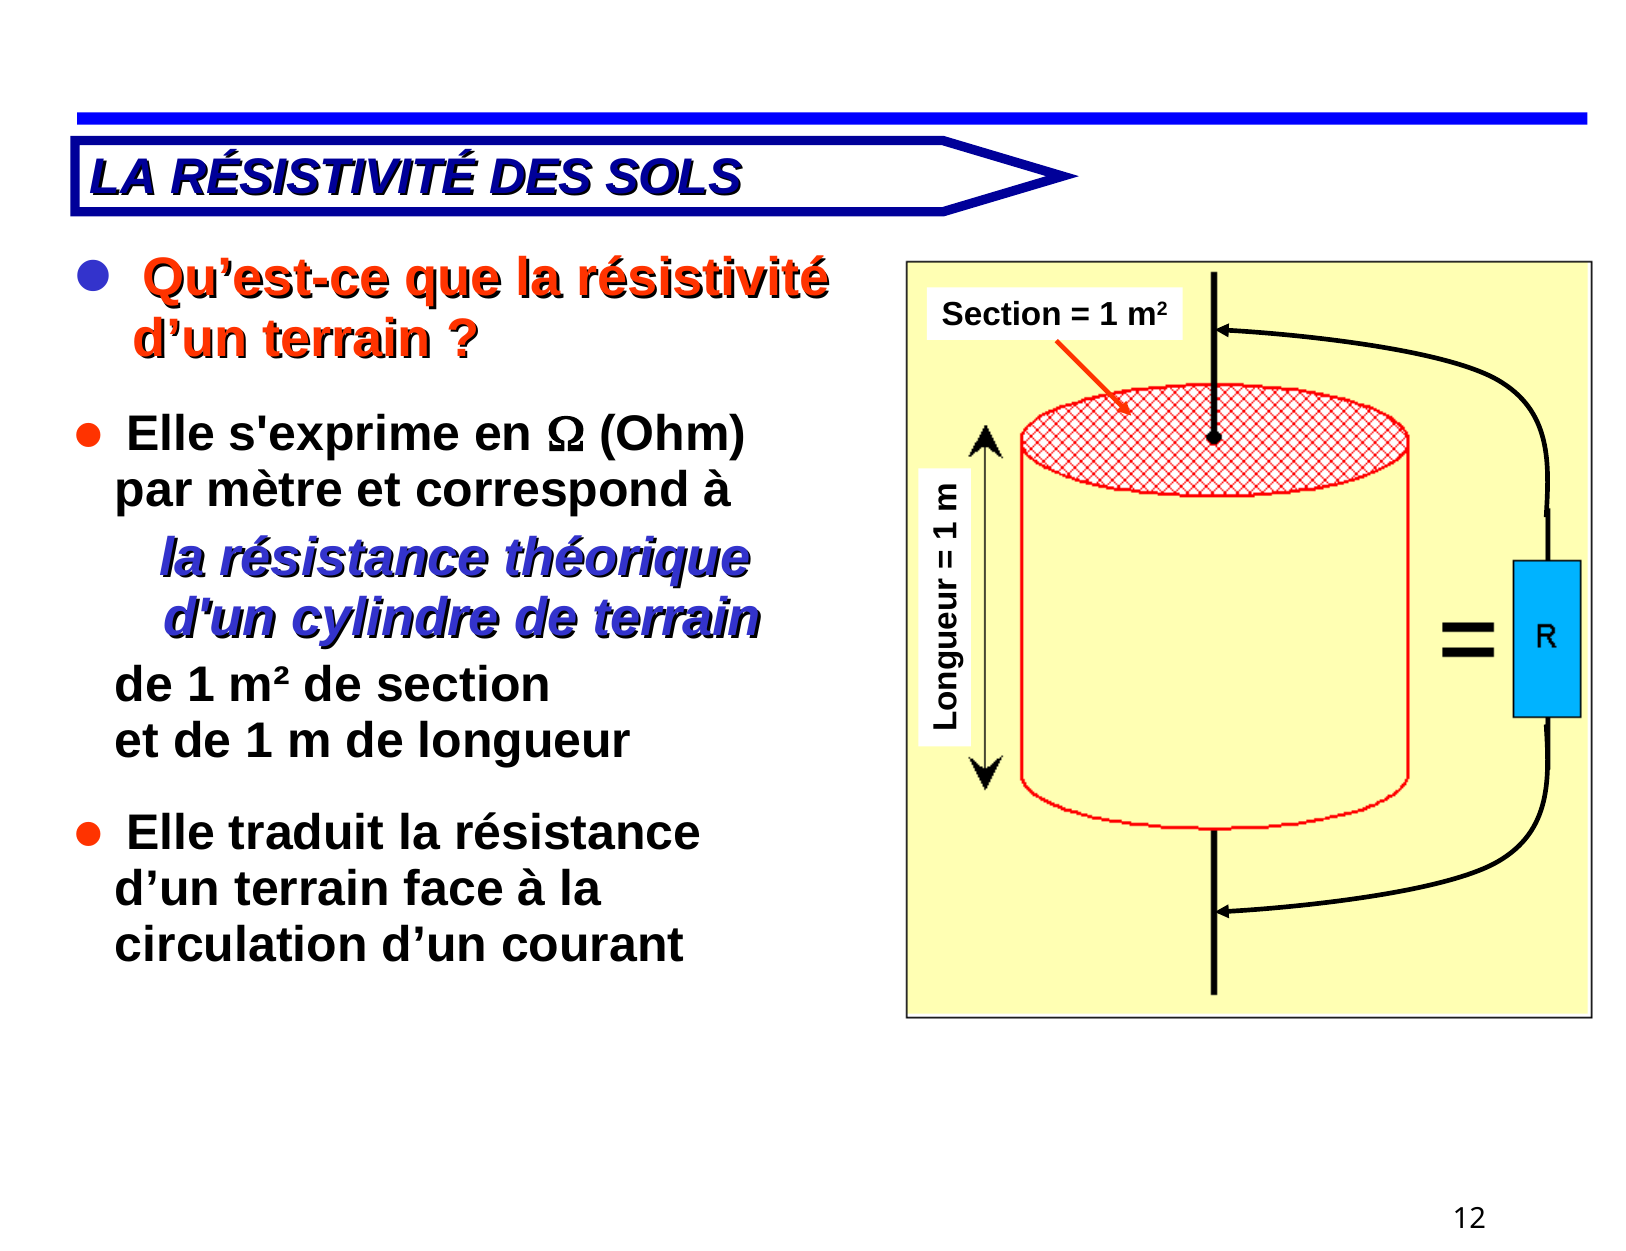

LA RÉSISTIVITÉ DES SOLS
 Qu’est-ce que la résistivité
 d’un terrain ?
 Elle s'exprime en  (Ohm)
 par mètre et correspond à
la résistance théorique
d'un cylindre de terrain
 de 1 m² de section
 et de 1 m de longueur
 Elle traduit la résistance
 d’un terrain face à la
 circulation d’un courant
Section = 1 m2
Longueur = 1 m